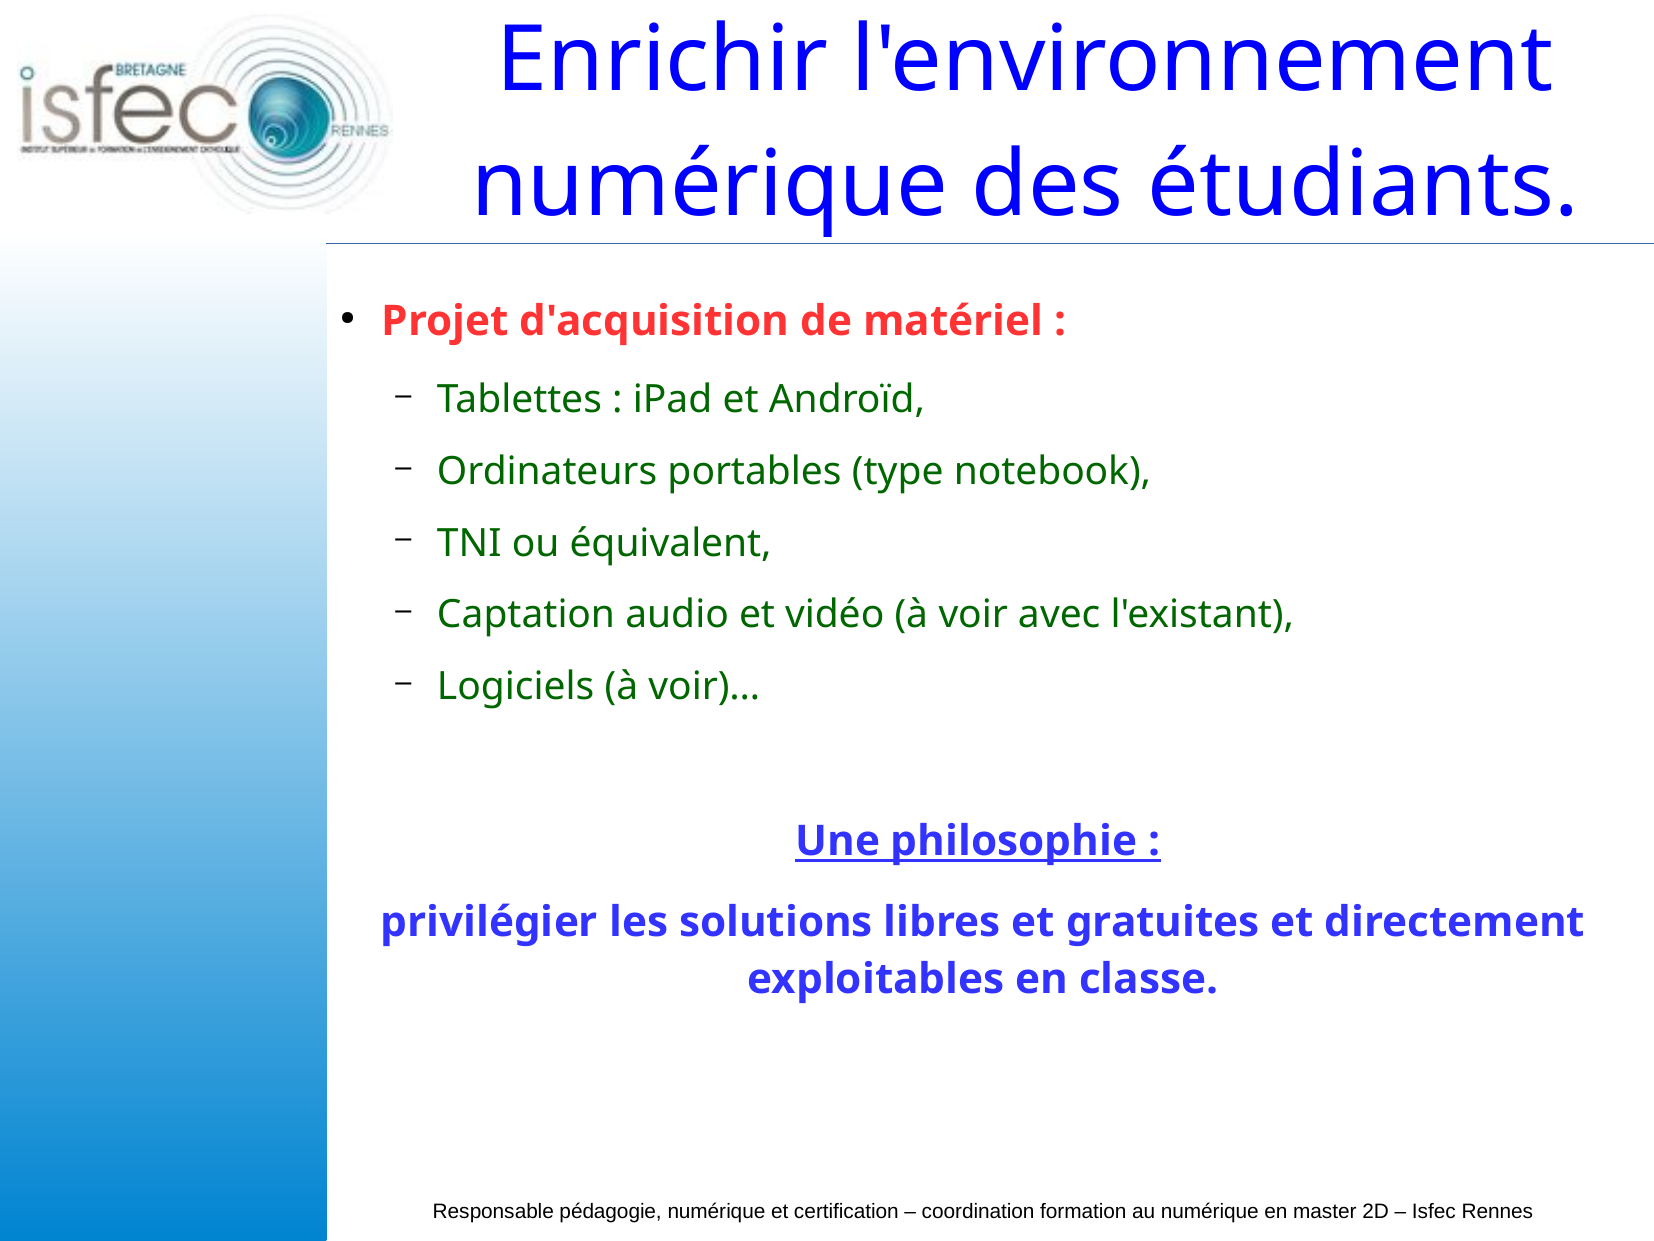

# Enrichir l'environnement numérique des étudiants.
Projet d'acquisition de matériel :
Tablettes : iPad et Androïd,
Ordinateurs portables (type notebook),
TNI ou équivalent,
Captation audio et vidéo (à voir avec l'existant),
Logiciels (à voir)…
Une philosophie :
privilégier les solutions libres et gratuites et directement exploitables en classe.